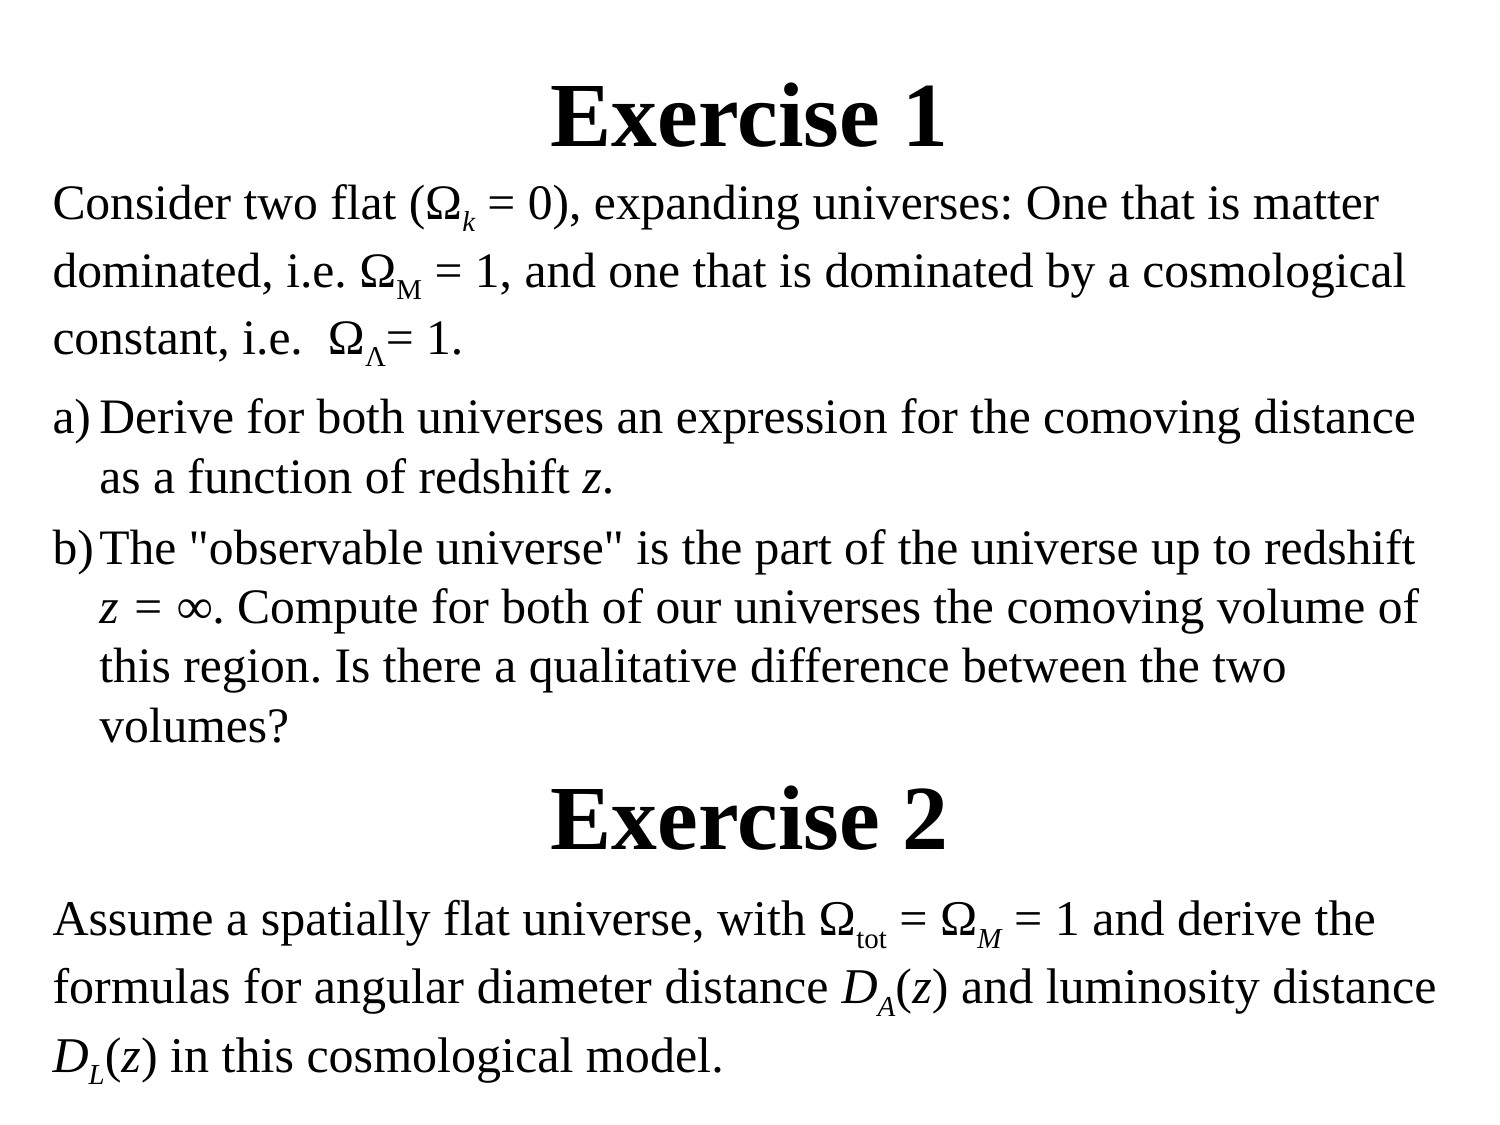

Exercise 1
# Consider two flat (Ωk = 0), expanding universes: One that is matter dominated, i.e. ΩM = 1, and one that is dominated by a cosmological constant, i.e. ΩΛ= 1.
Derive for both universes an expression for the comoving distance as a function of redshift z.
The "observable universe" is the part of the universe up to redshift z = ∞. Compute for both of our universes the comoving volume of this region. Is there a qualitative difference between the two volumes?
Exercise 2
Assume a spatially flat universe, with Ωtot = ΩM = 1 and derive the formulas for angular diameter distance DA(z) and luminosity distance DL(z) in this cosmological model.